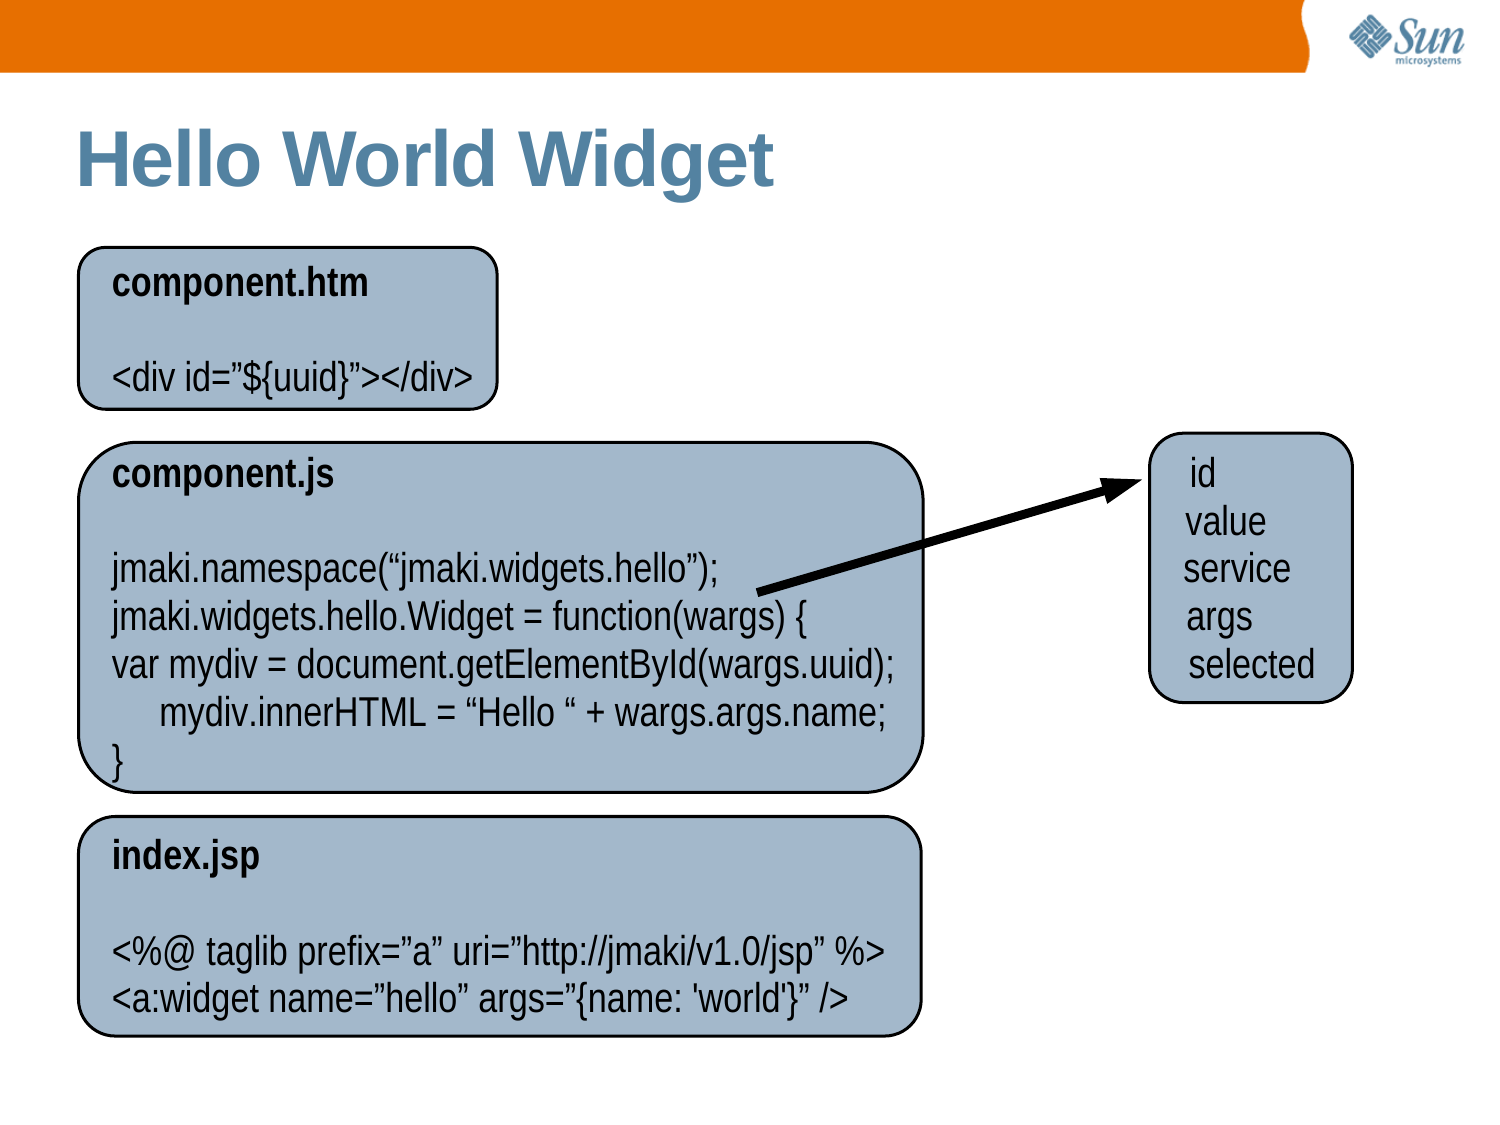

# Hello World Widget
component.htm
<div id=”${uuid}”></div>
component.js id
 value
jmaki.namespace(“jmaki.widgets.hello”); service
jmaki.widgets.hello.Widget = function(wargs) { args
var mydiv = document.getElementById(wargs.uuid); selected
 mydiv.innerHTML = “Hello “ + wargs.args.name;
}
index.jsp
<%@ taglib prefix=”a” uri=”http://jmaki/v1.0/jsp” %>
<a:widget name=”hello” args=”{name: 'world'}” />